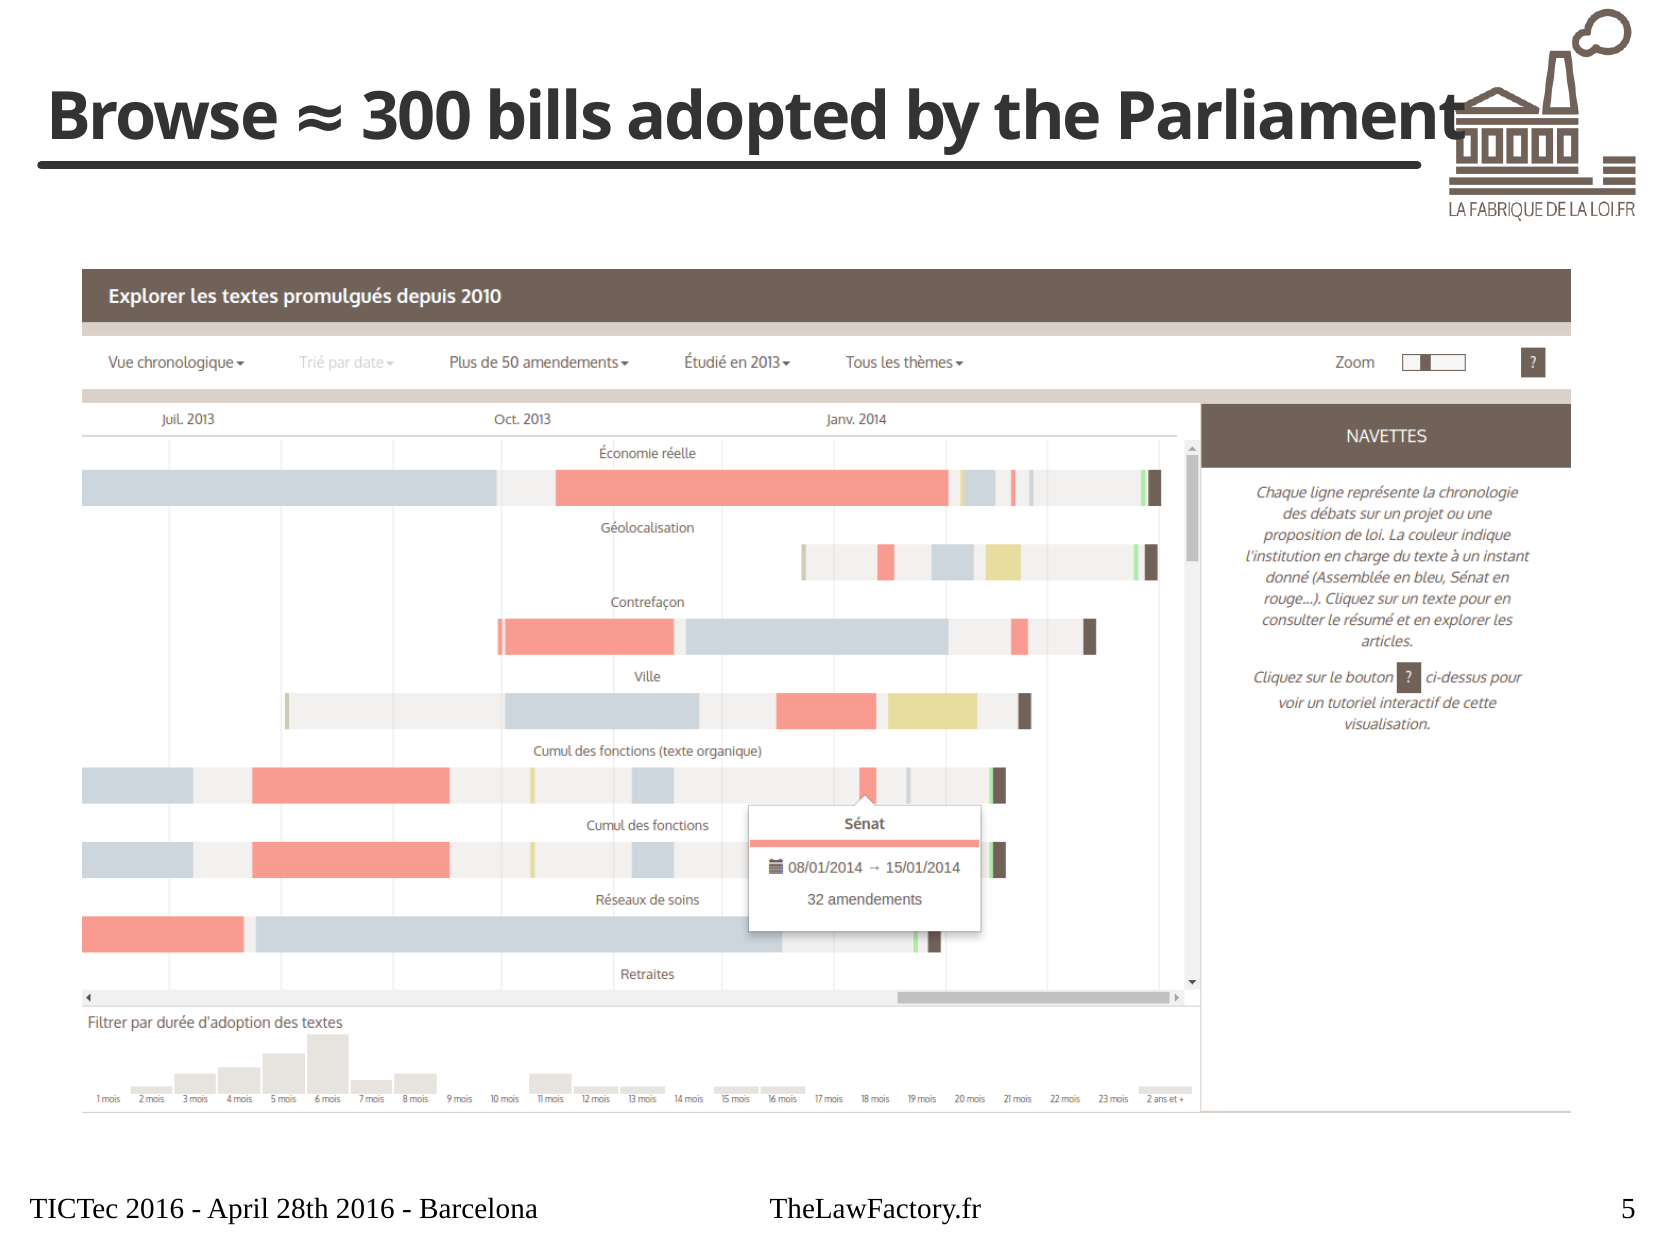

# Browse ≈ 300 bills adopted by the Parliament
TICTec 2016 - April 28th 2016 - Barcelona
TheLawFactory.fr
5